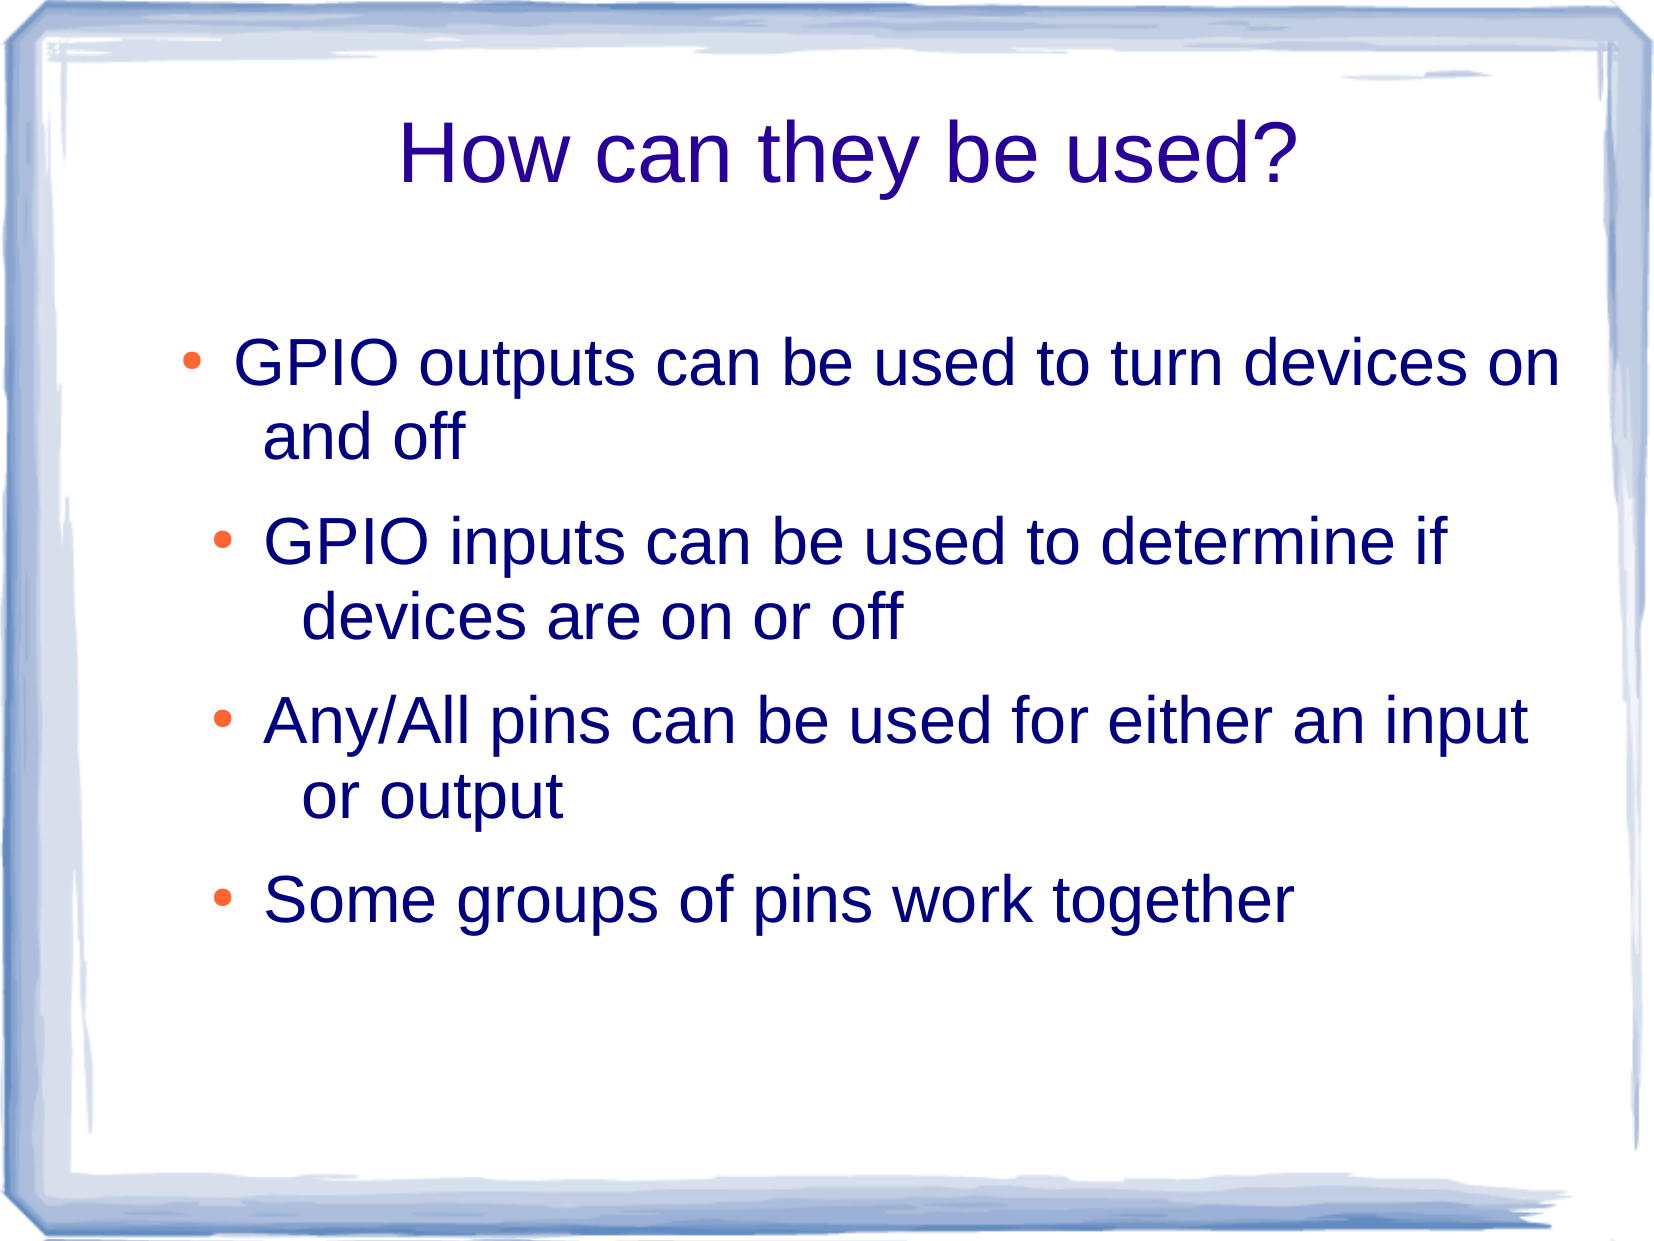

# How can they be used?
GPIO outputs can be used to turn devices on and off
GPIO inputs can be used to determine if devices are on or off
Any/All pins can be used for either an input or output
Some groups of pins work together